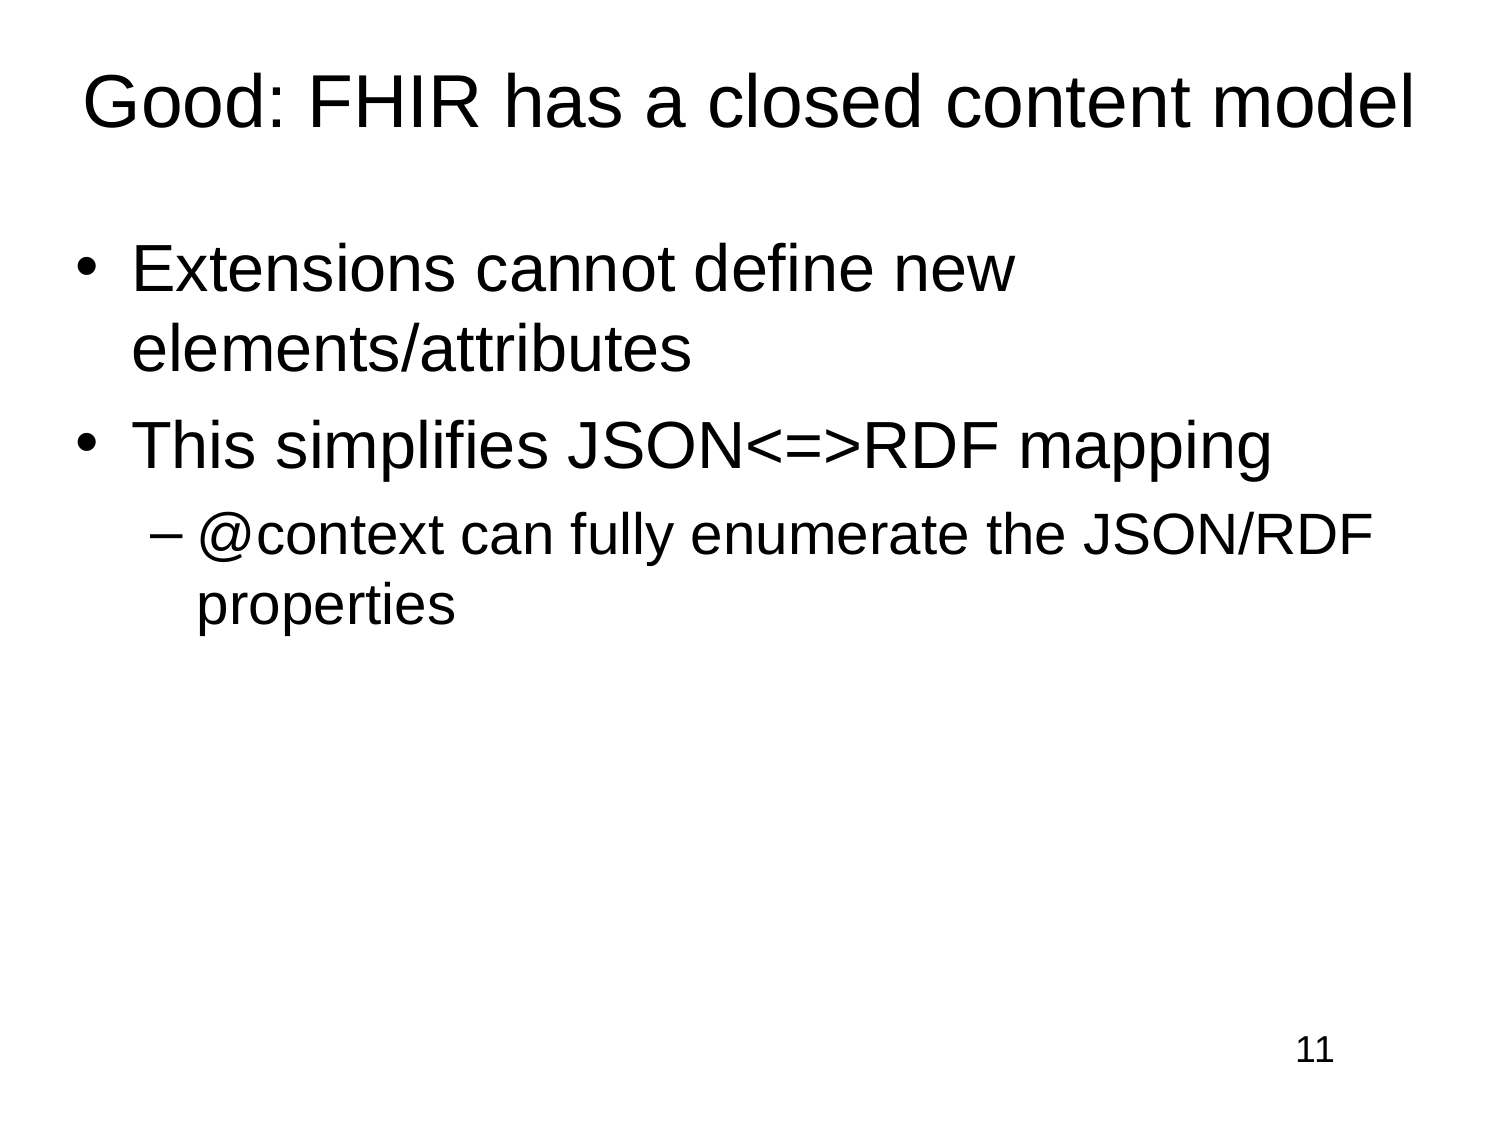

# Good: FHIR has a closed content model
Extensions cannot define new elements/attributes
This simplifies JSON<=>RDF mapping
@context can fully enumerate the JSON/RDF properties
11